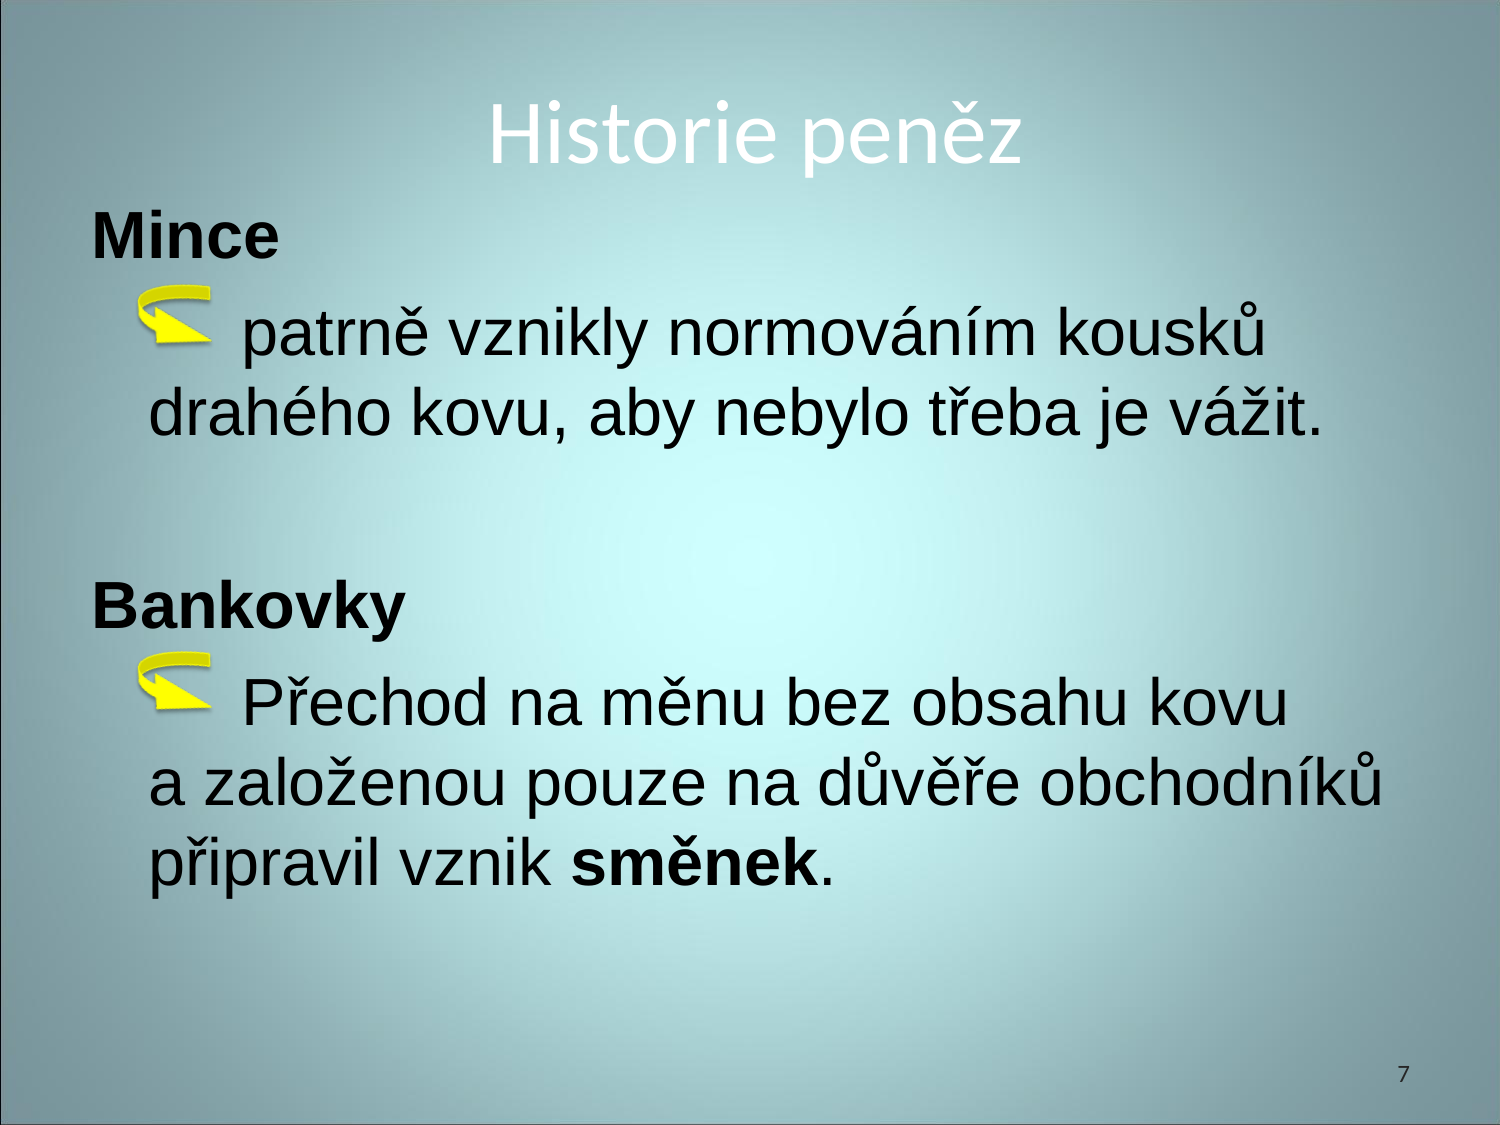

# Historie peněz
Mince
		patrně vznikly normováním kousků drahého kovu, aby nebylo třeba je vážit.
Bankovky
		Přechod na měnu bez obsahu kovu
a založenou pouze na důvěře obchodníků připravil vznik směnek.